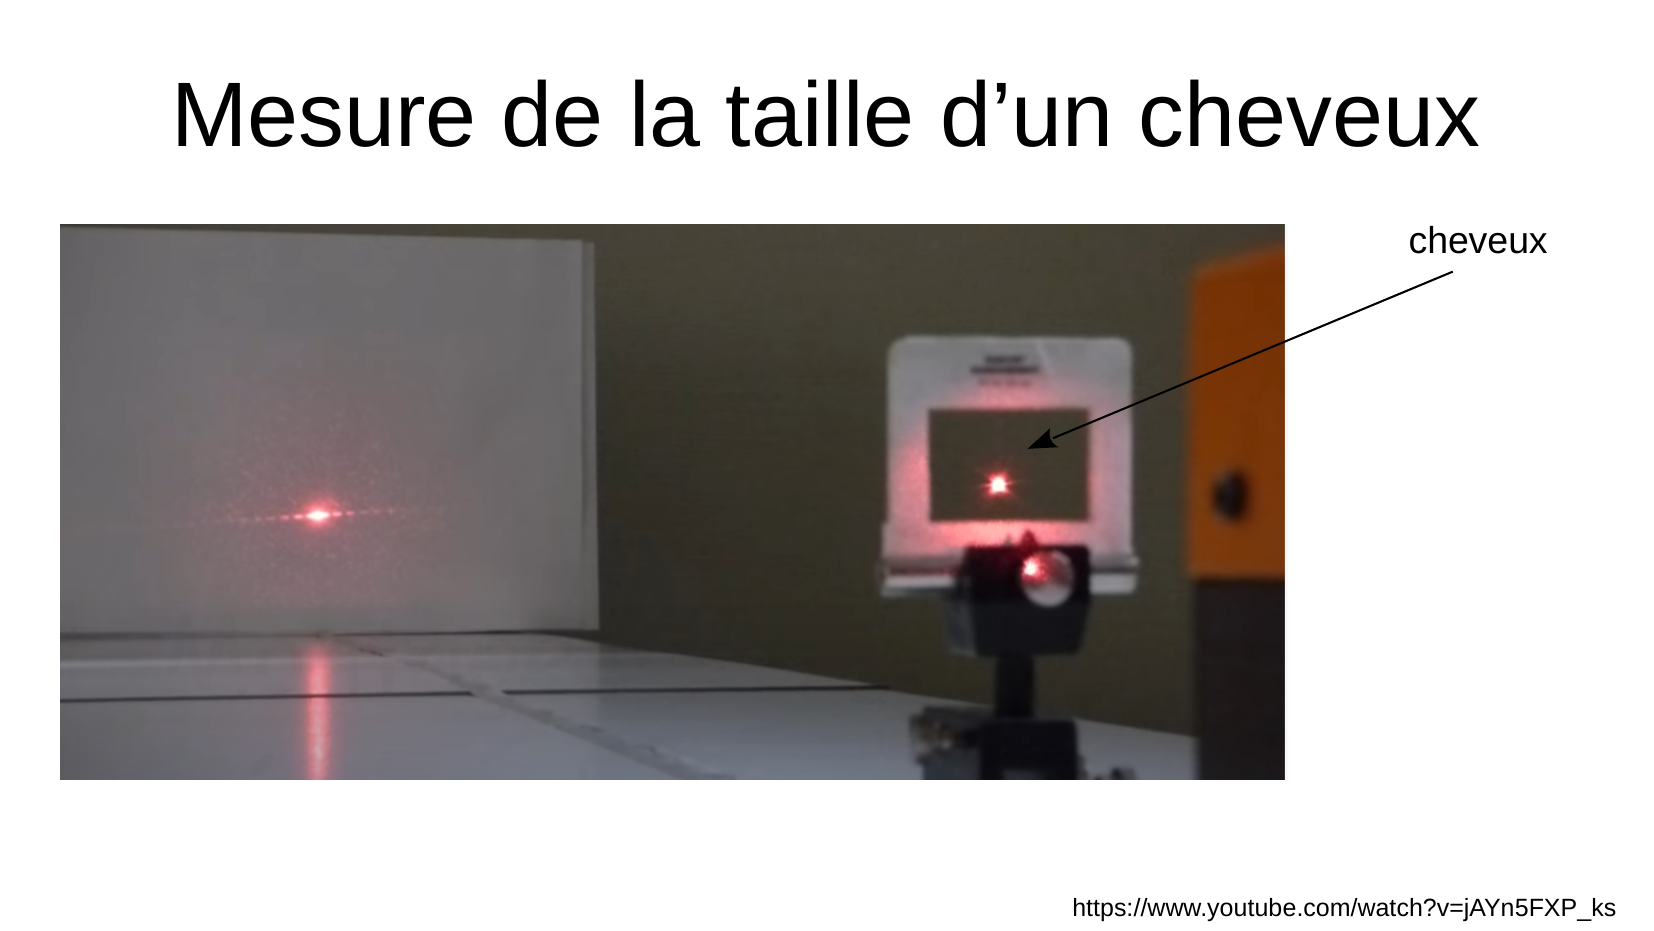

# Mesure de la taille d’un cheveux
cheveux
https://www.youtube.com/watch?v=jAYn5FXP_ks